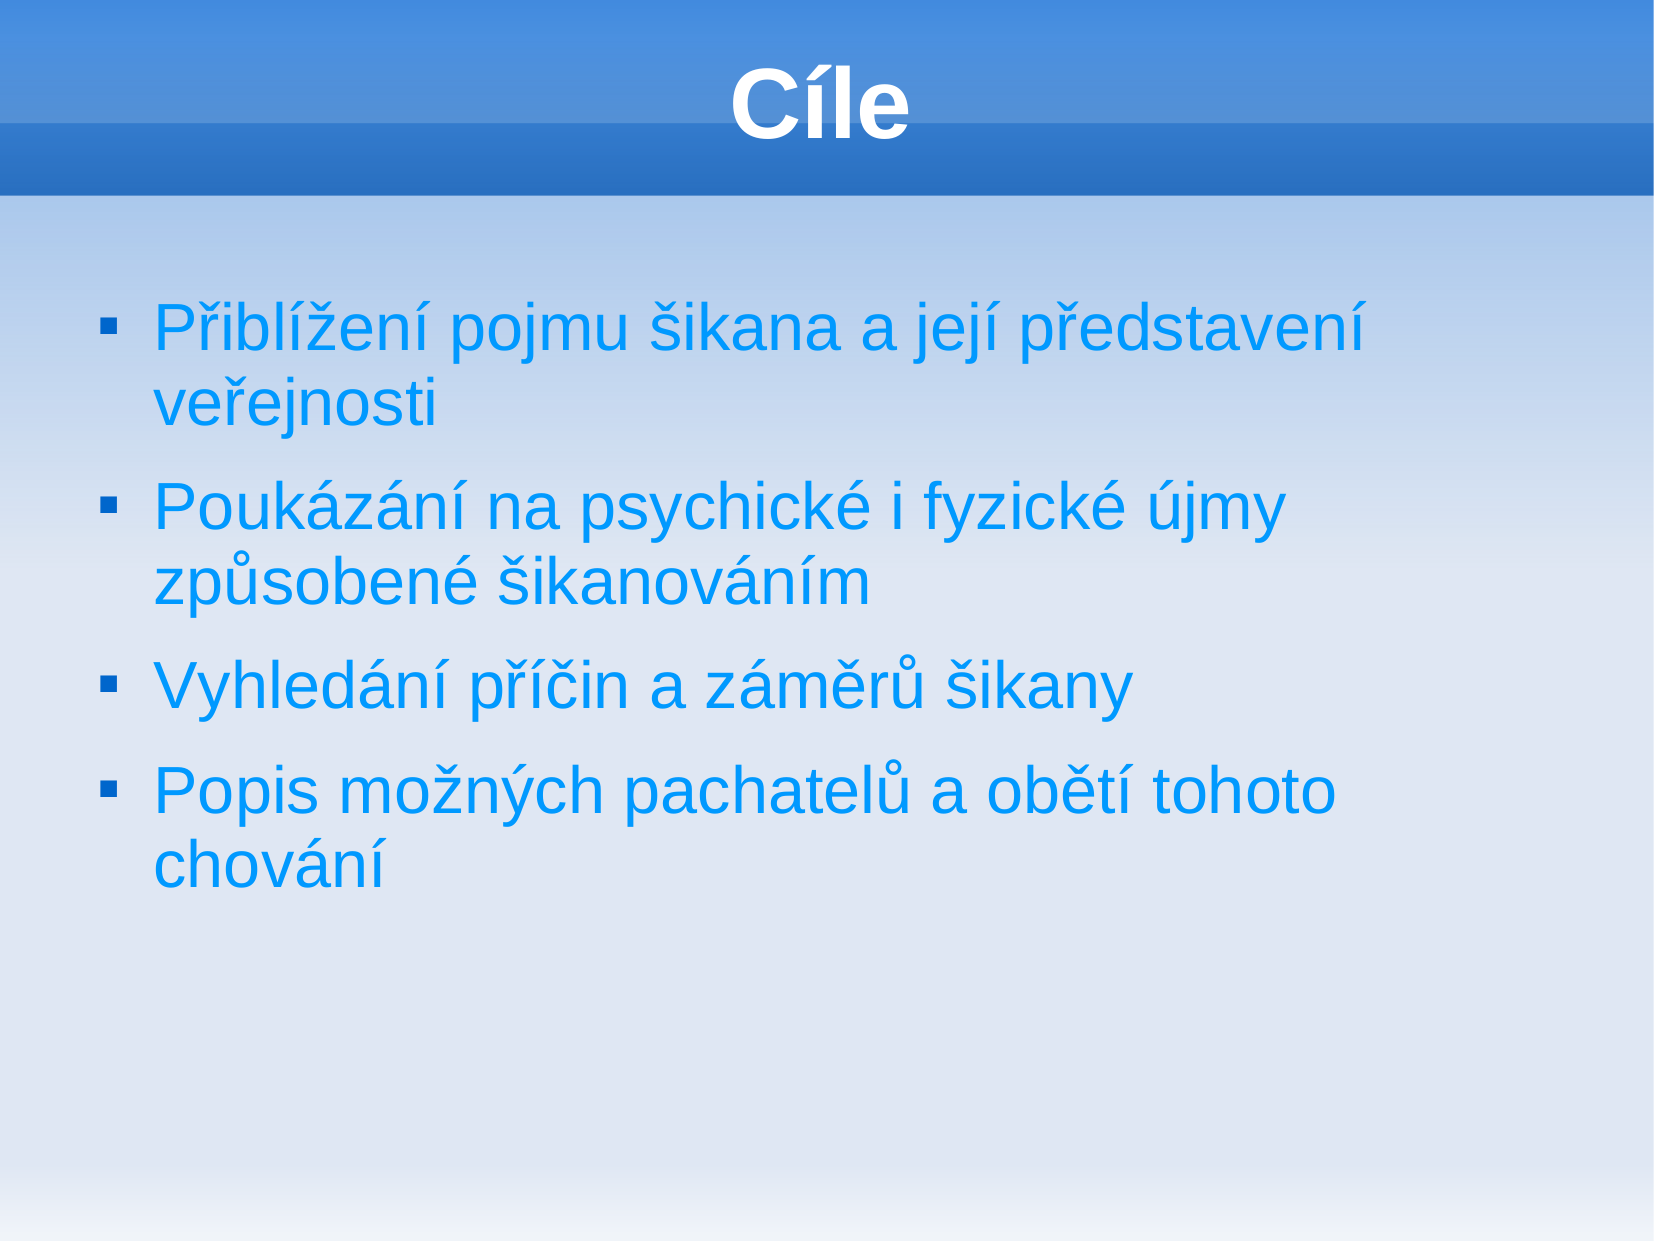

# Cíle
Přiblížení pojmu šikana a její představení veřejnosti
Poukázání na psychické i fyzické újmy způsobené šikanováním
Vyhledání příčin a záměrů šikany
Popis možných pachatelů a obětí tohoto chování